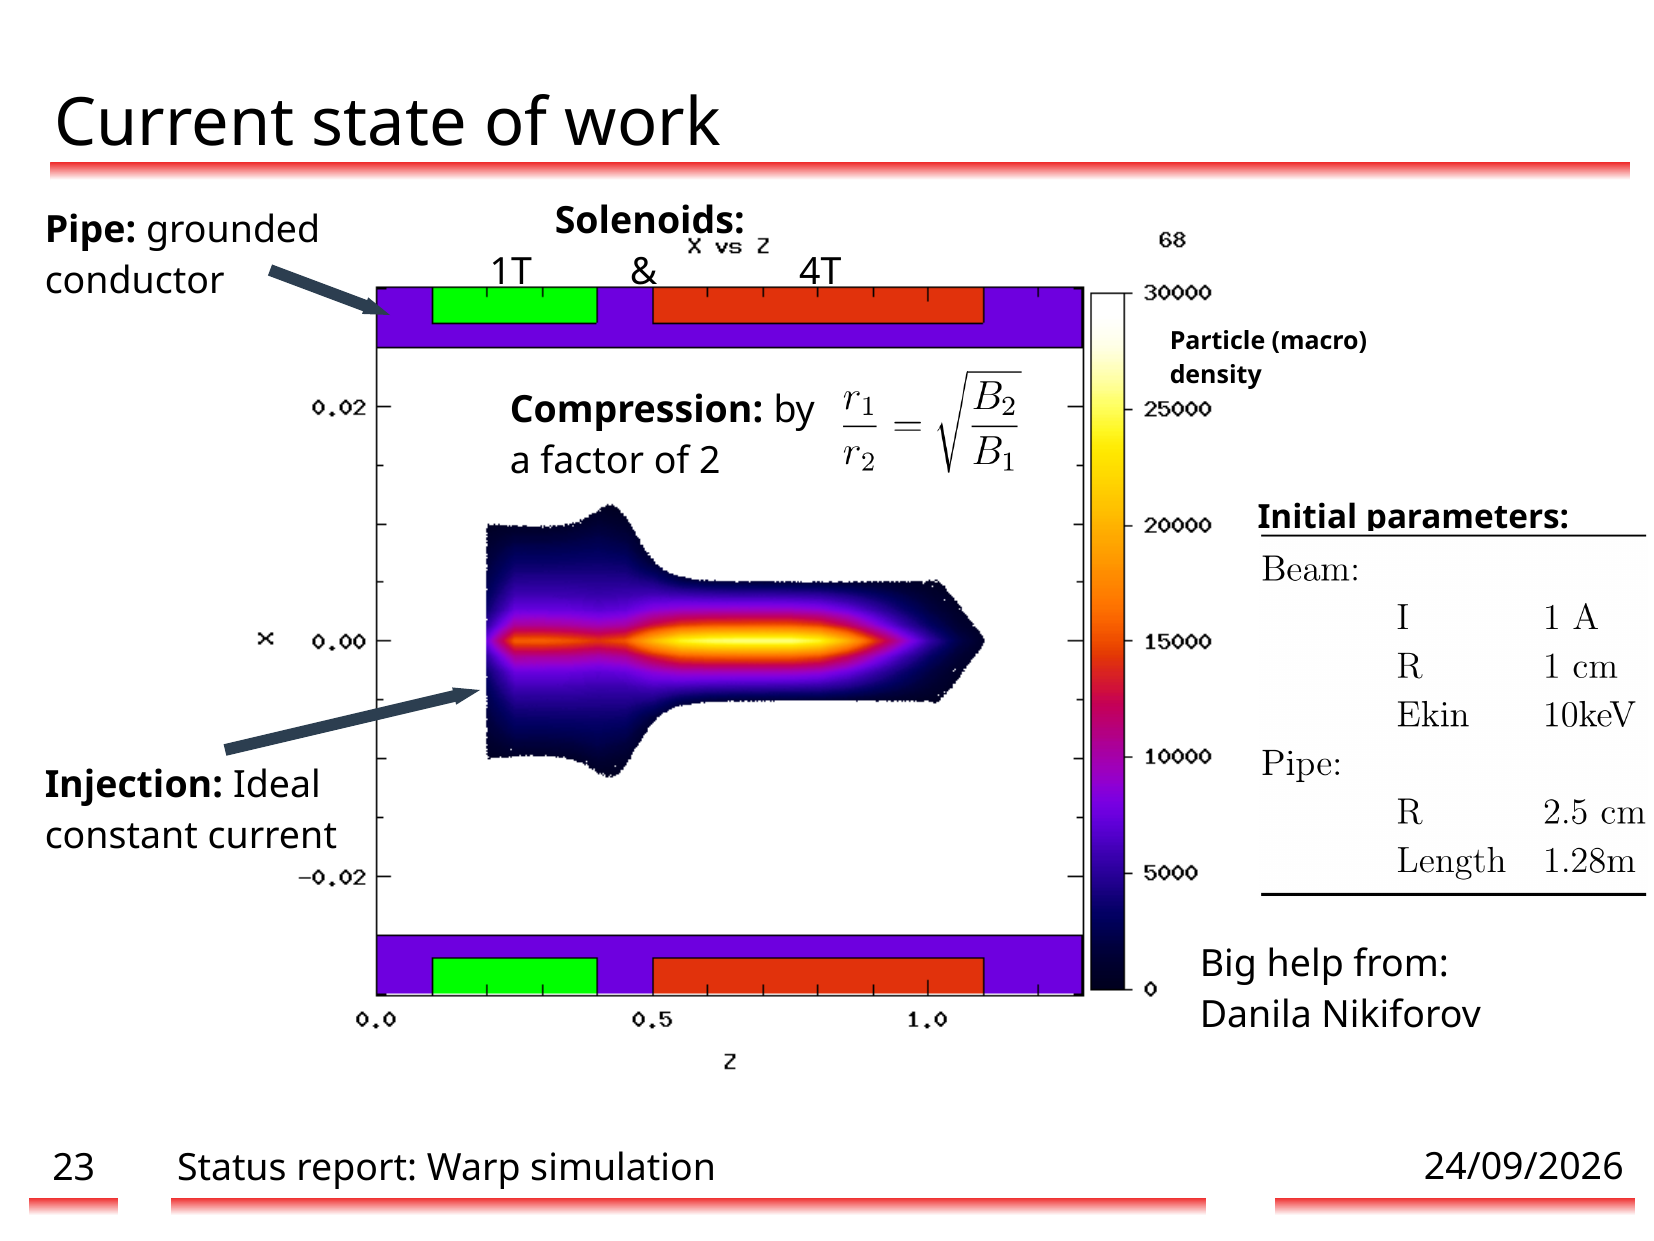

# Current state of work
	Solenoids:
 1T 		& 		 4T
Pipe: grounded conductor
Particle (macro)
density
Compression: by a factor of 2
Initial parameters:
Injection: Ideal constant current
Big help from:
Danila Nikiforov
23
Status report: Warp simulation